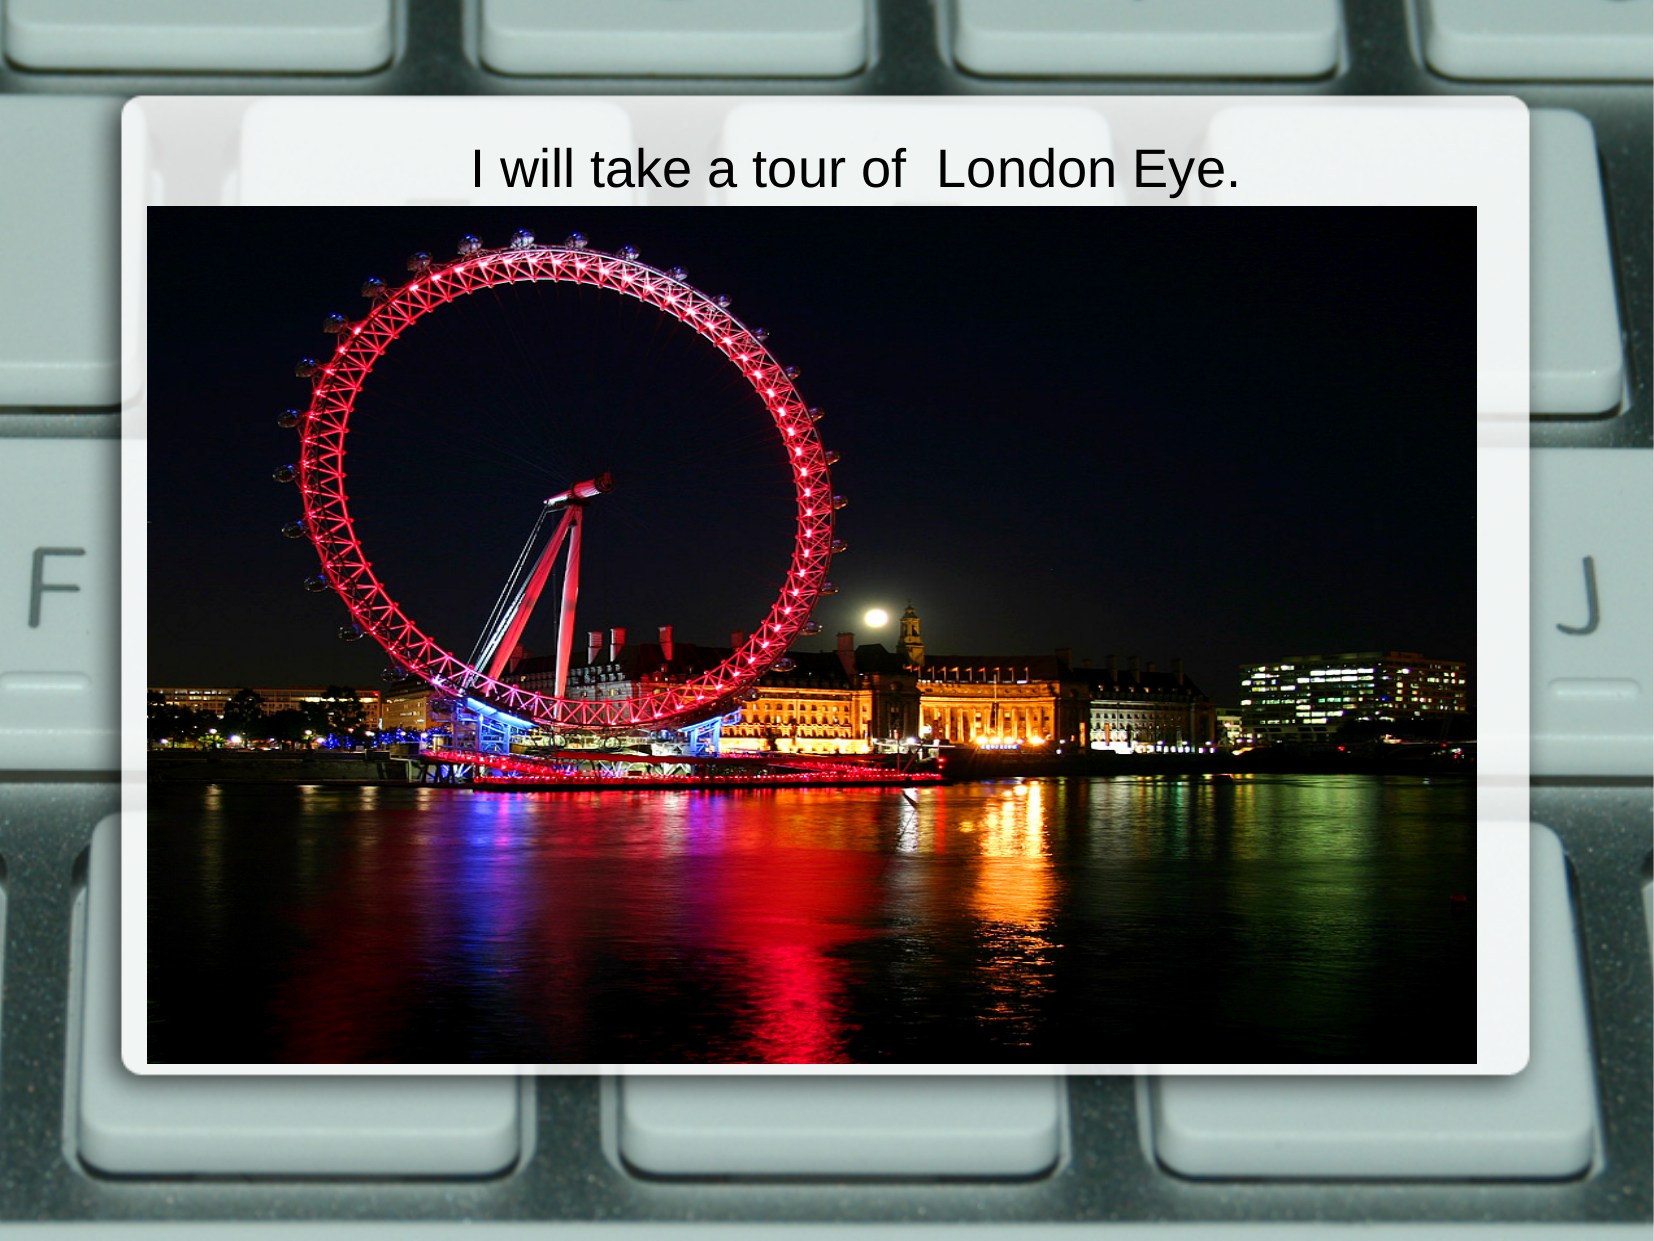

I will take a tour of London Eye.